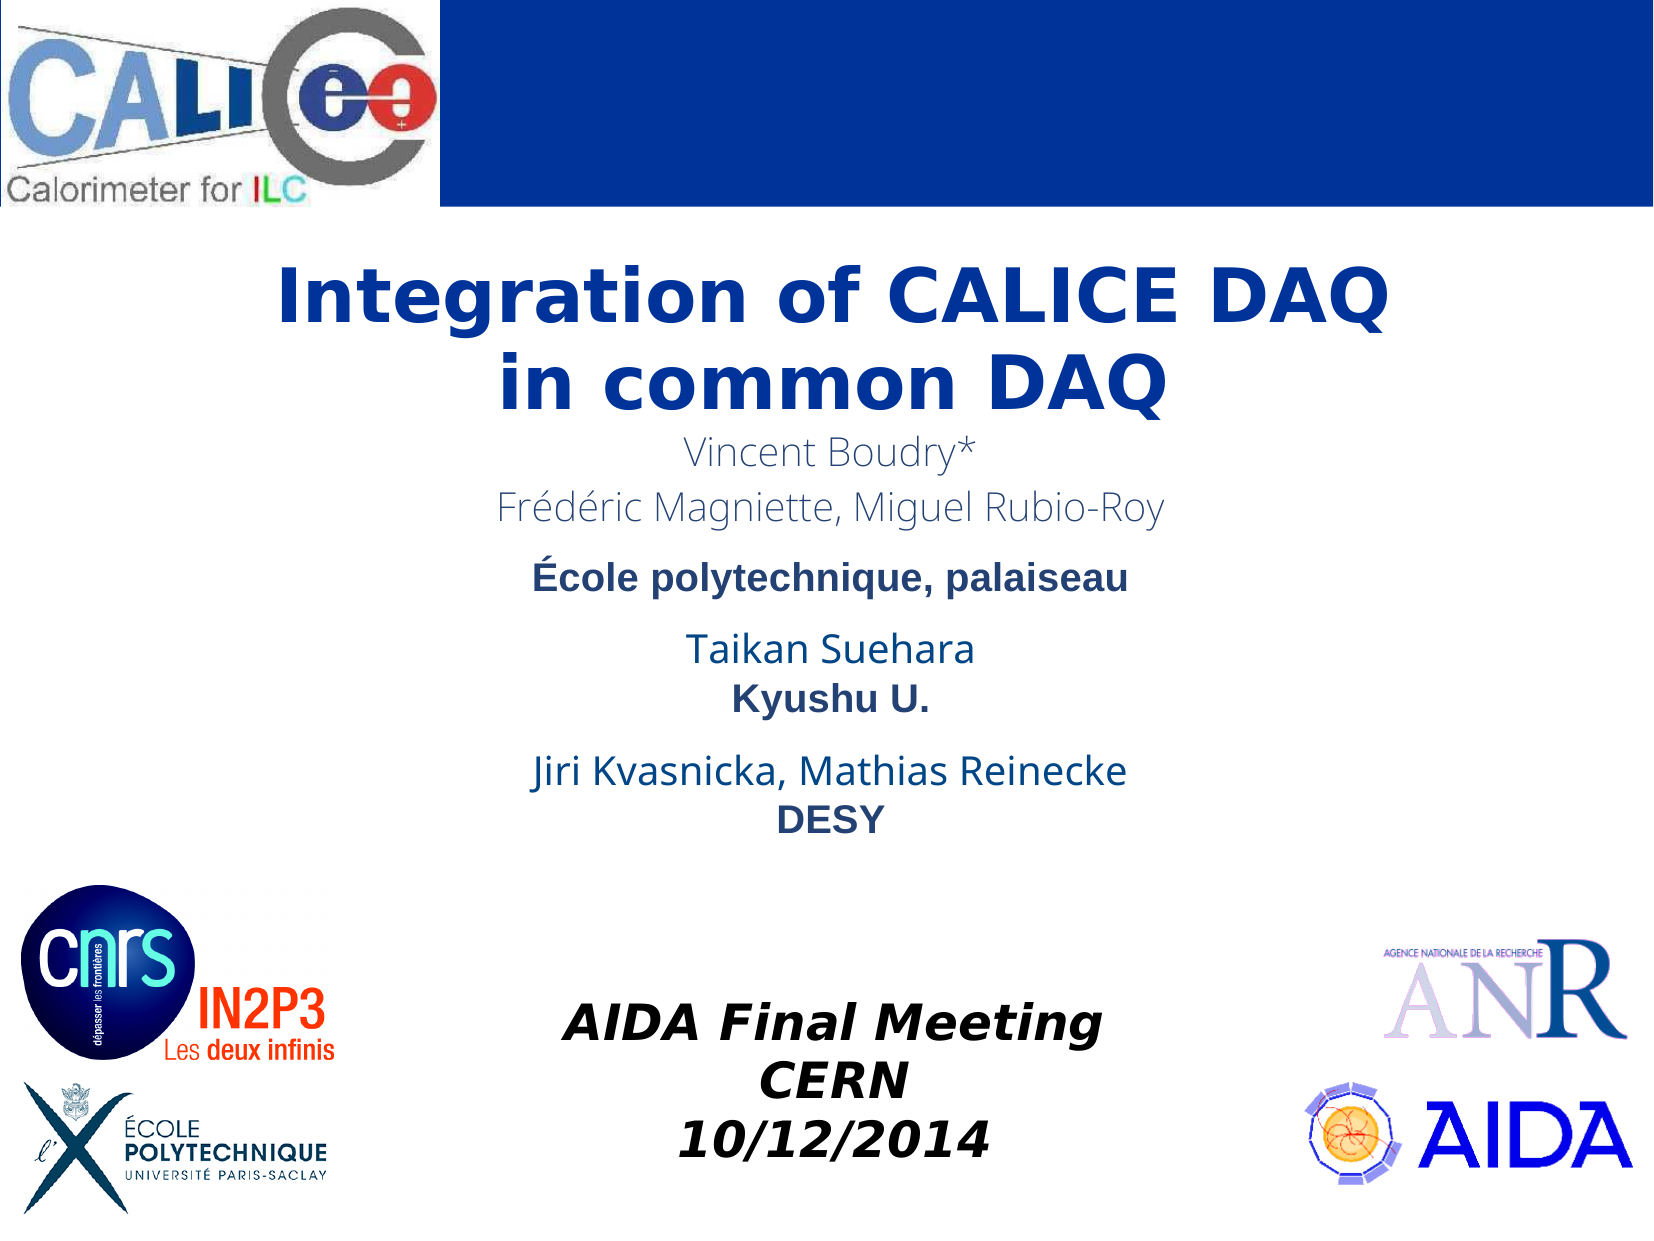

Integration of CALICE DAQ
in common DAQ
Vincent Boudry*
Frédéric Magniette, Miguel Rubio-Roy
École polytechnique, palaiseau
Taikan Suehara
Kyushu U.
Jiri Kvasnicka, Mathias Reinecke
DESY
# AIDA Final Meeting
CERN
10/12/2014